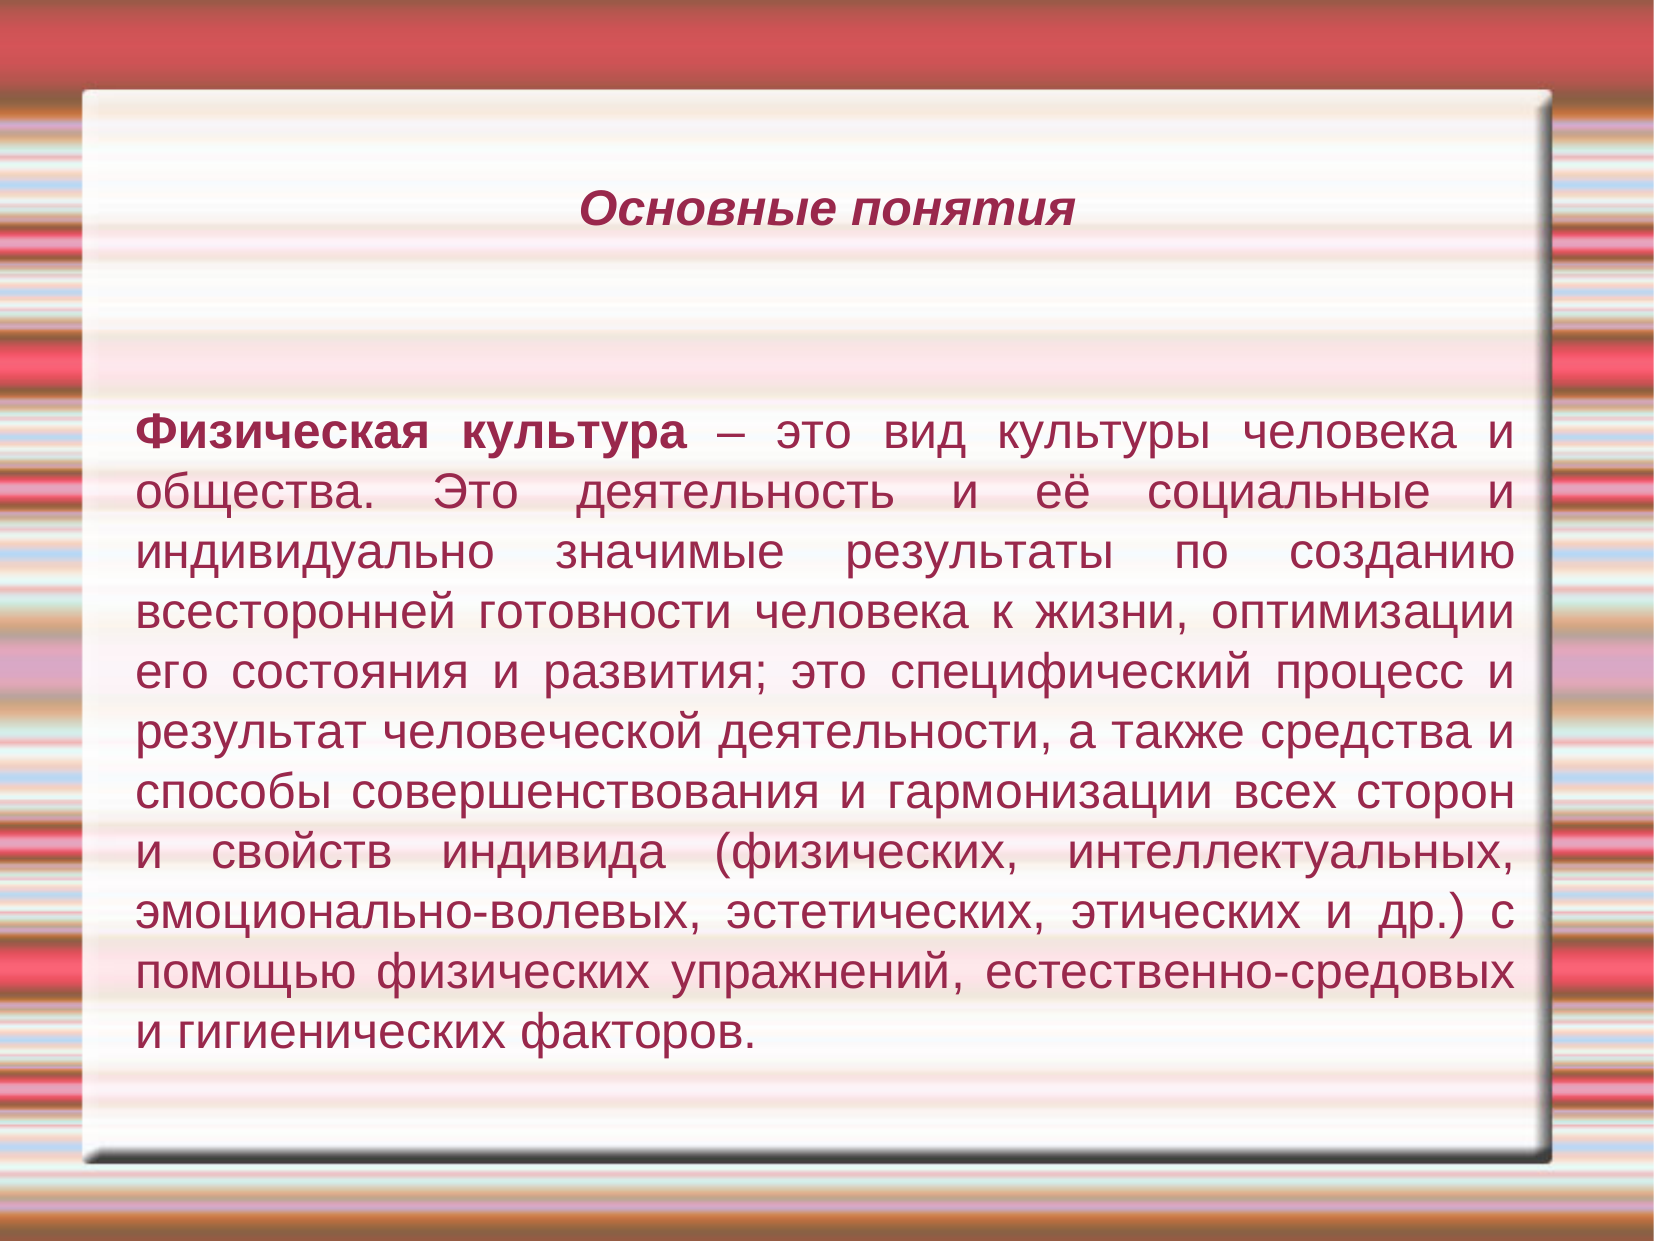

# Основные понятия
Физическая культура – это вид культуры человека и общества. Это деятельность и её социальные и индивидуально значимые результаты по созданию всесторонней готовности человека к жизни, оптимизации его состояния и развития; это специфический процесс и результат человеческой деятельности, а также средства и способы совершенствования и гармонизации всех сторон и свойств индивида (физических, интеллектуальных, эмоционально-волевых, эстетических, этических и др.) с помощью физических упражнений, естественно-средовых и гигиенических факторов.